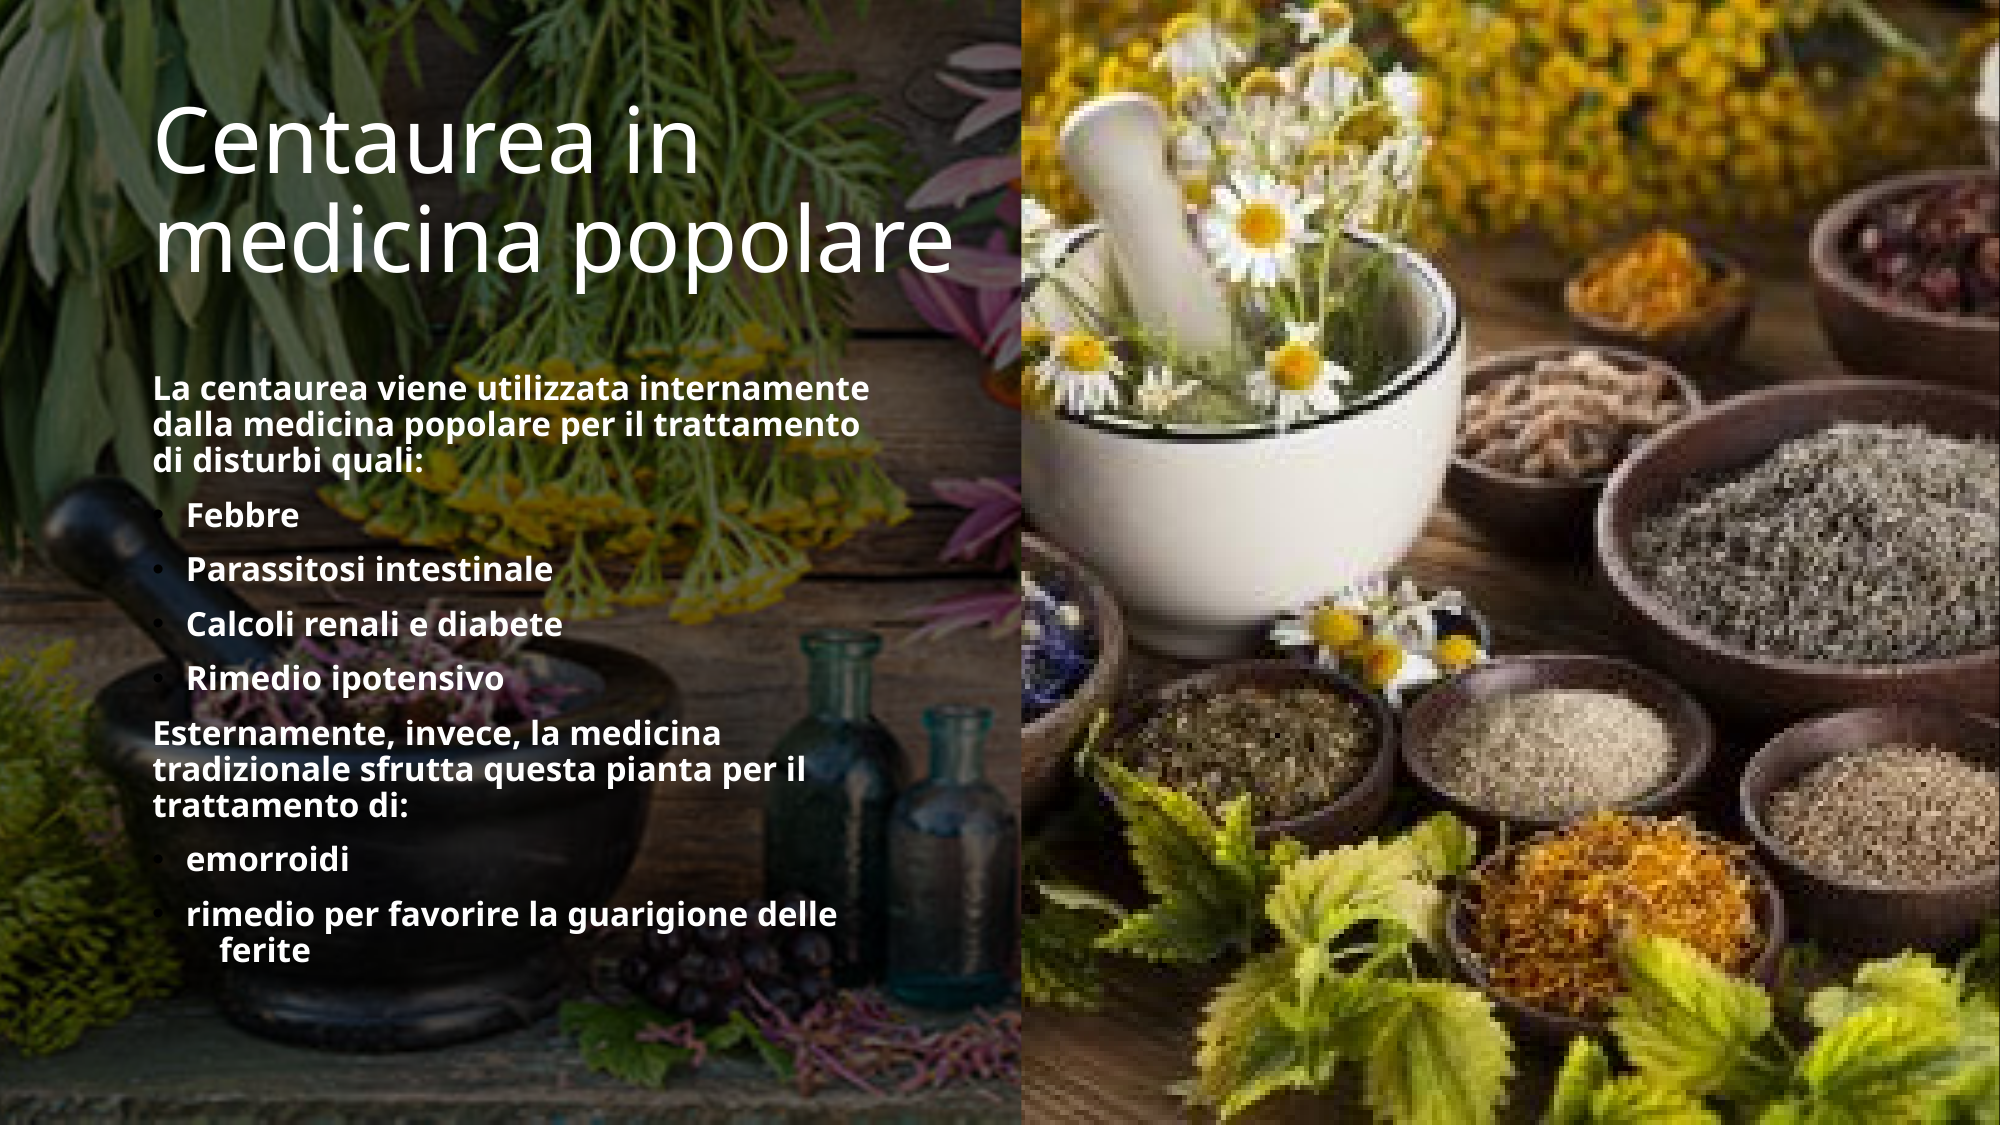

# Centaurea in medicina popolare
La centaurea viene utilizzata internamente dalla medicina popolare per il trattamento di disturbi quali:
Febbre
Parassitosi intestinale
Calcoli renali e diabete
Rimedio ipotensivo
Esternamente, invece, la medicina tradizionale sfrutta questa pianta per il trattamento di:
emorroidi
rimedio per favorire la guarigione delle ferite